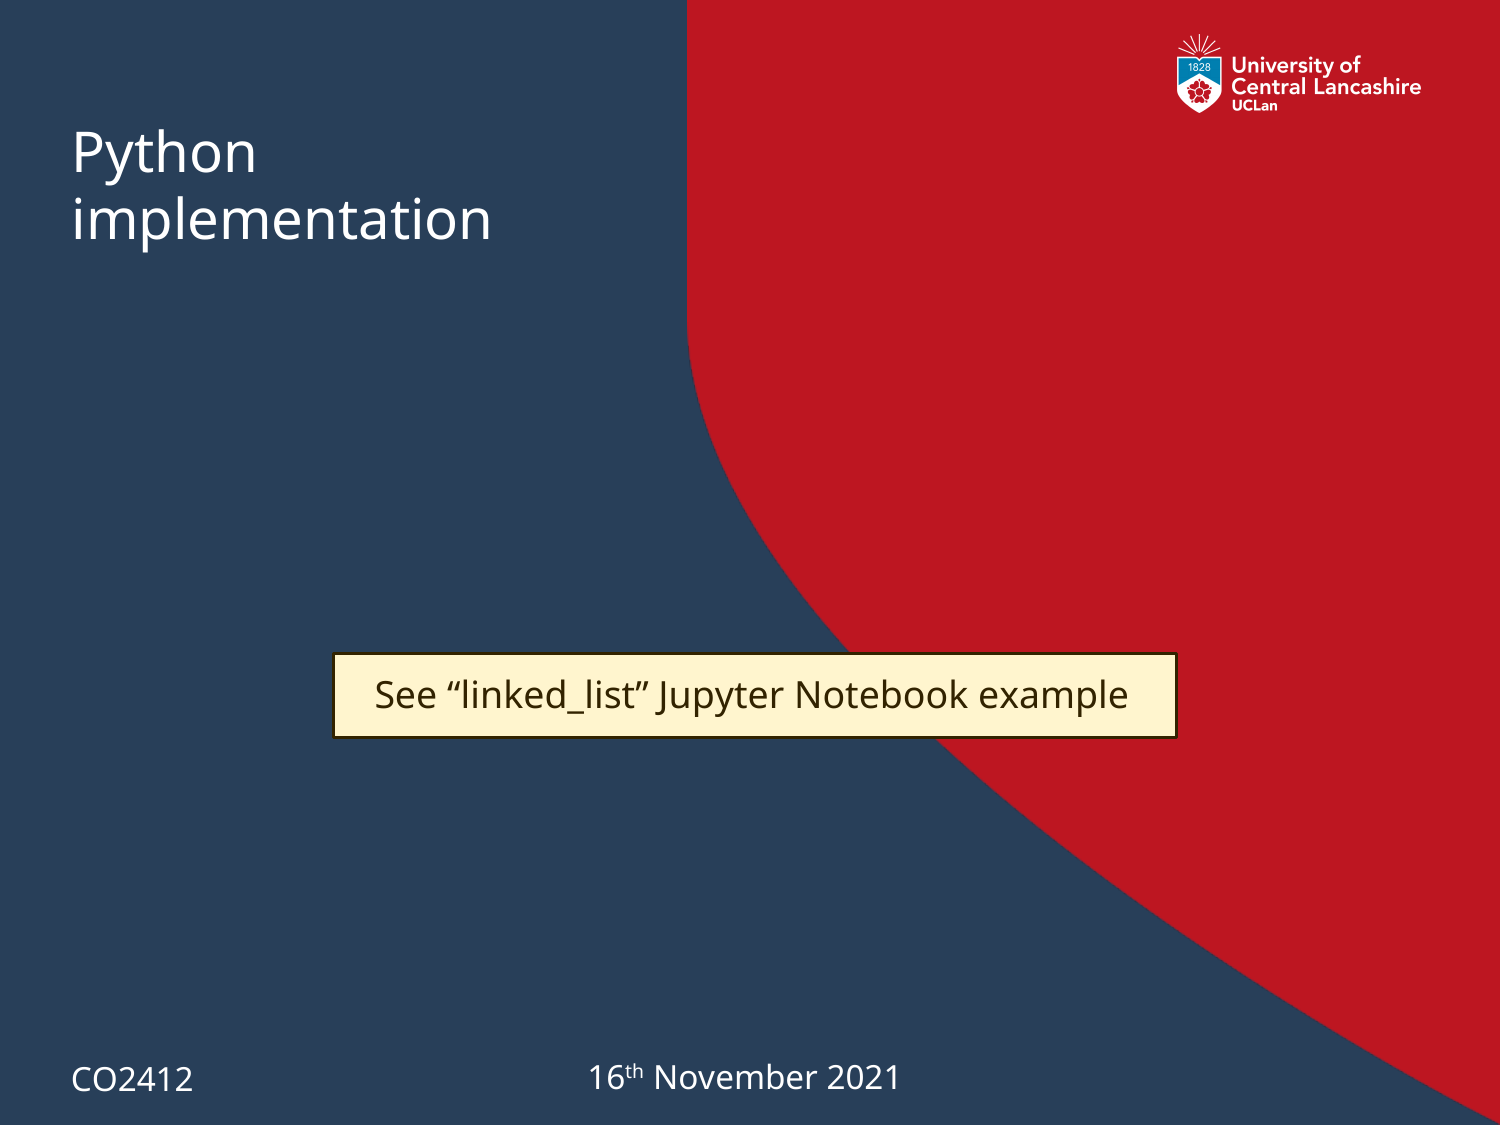

Python
implementation
See “linked_list” Jupyter Notebook example